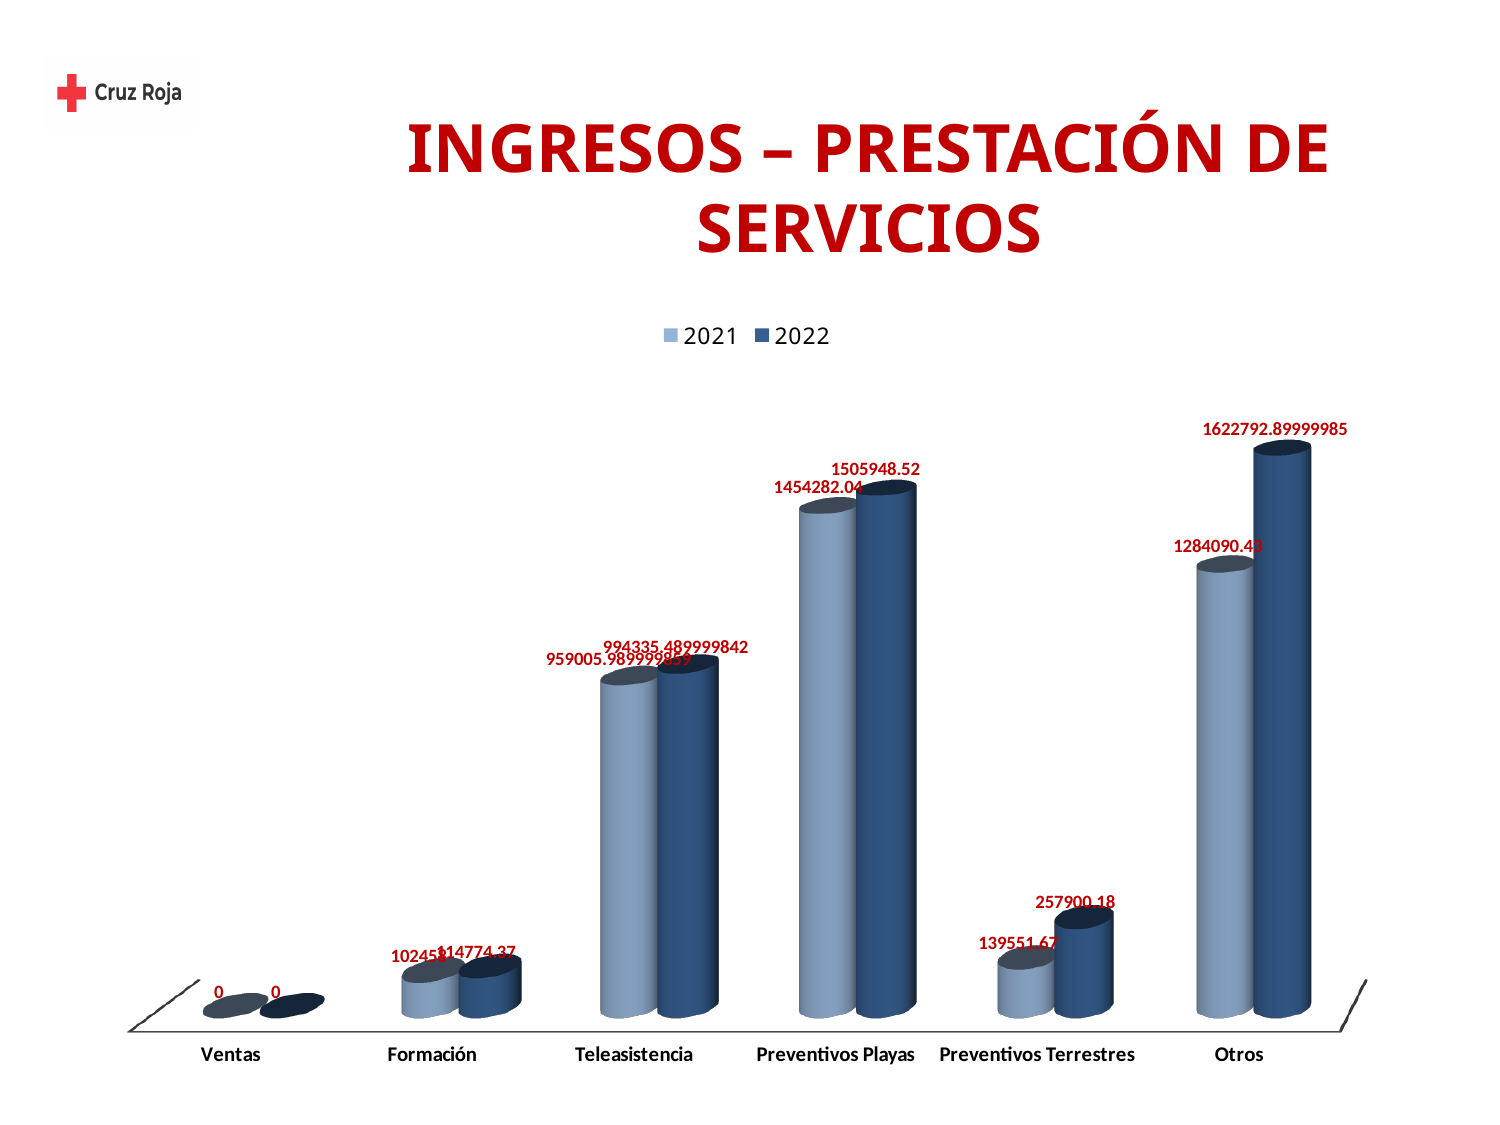

INGRESOS – PRESTACIÓN DE SERVICIOS
[unsupported chart]